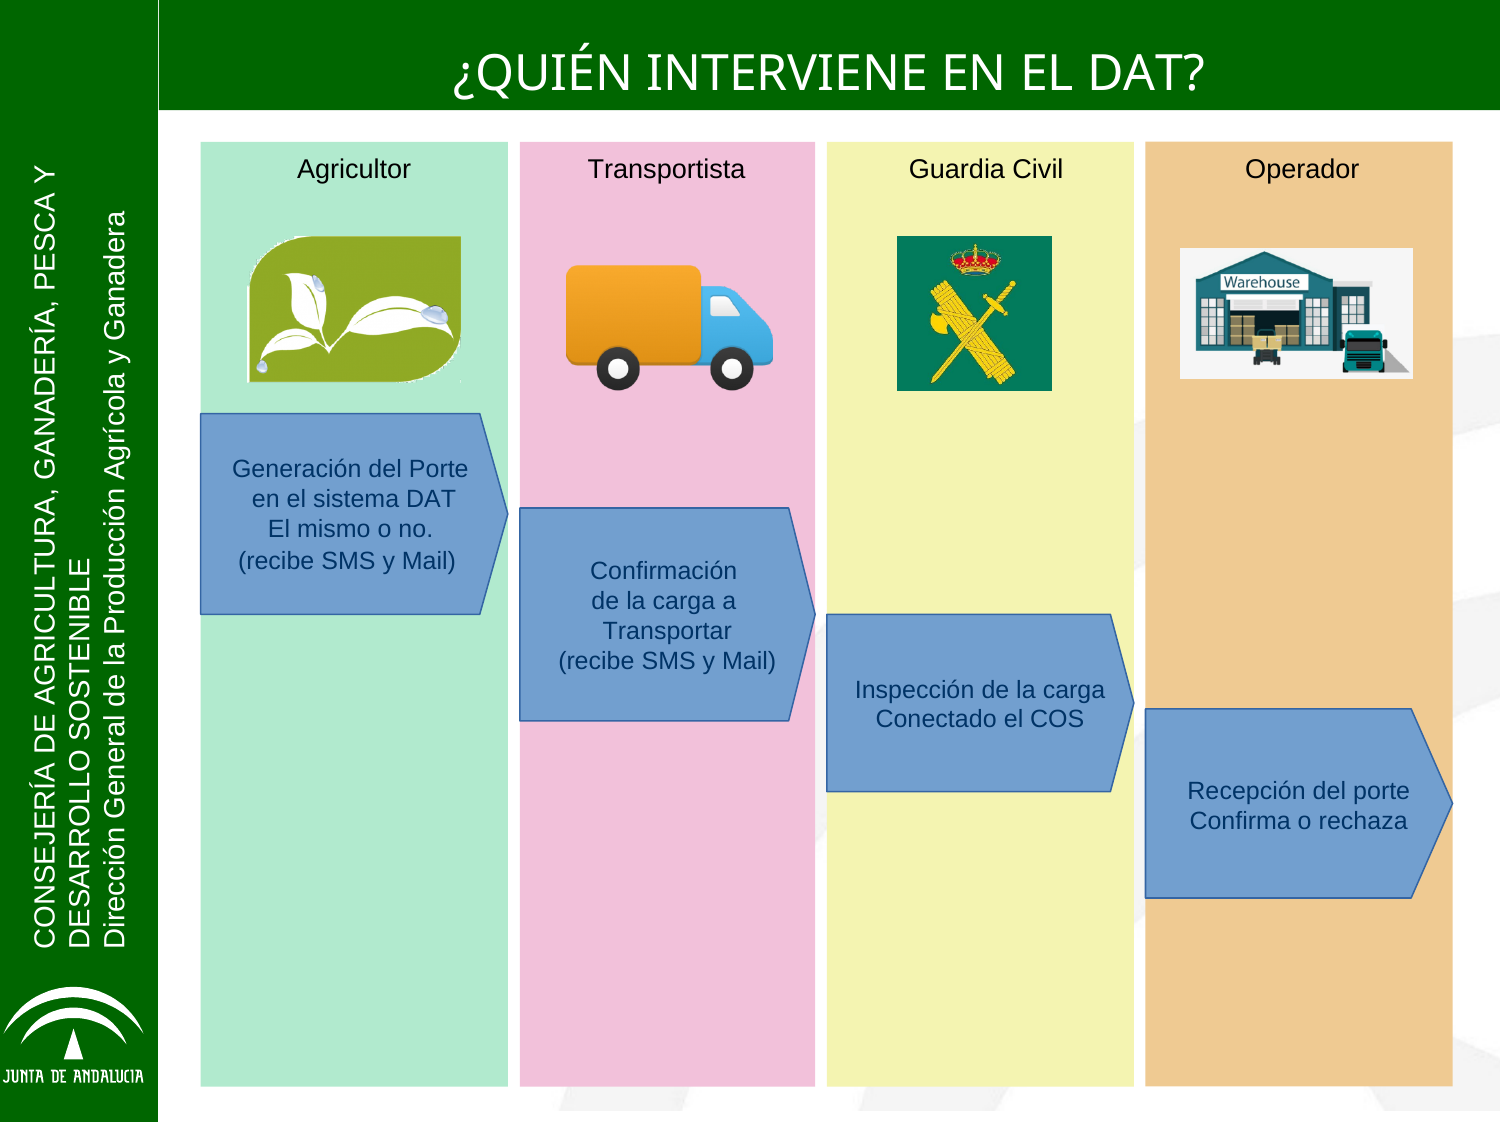

¿QUIÉN INTERVIENE EN EL DAT?
Agricultor
Transportista
Guardia Civil
Operador
Generación del Porte
en el sistema DAT
El mismo o no.
(recibe SMS y Mail)
Confirmación
de la carga a
Transportar
(recibe SMS y Mail)
Inspección de la carga
Conectado el COS
Recepción del porte
Confirma o rechaza